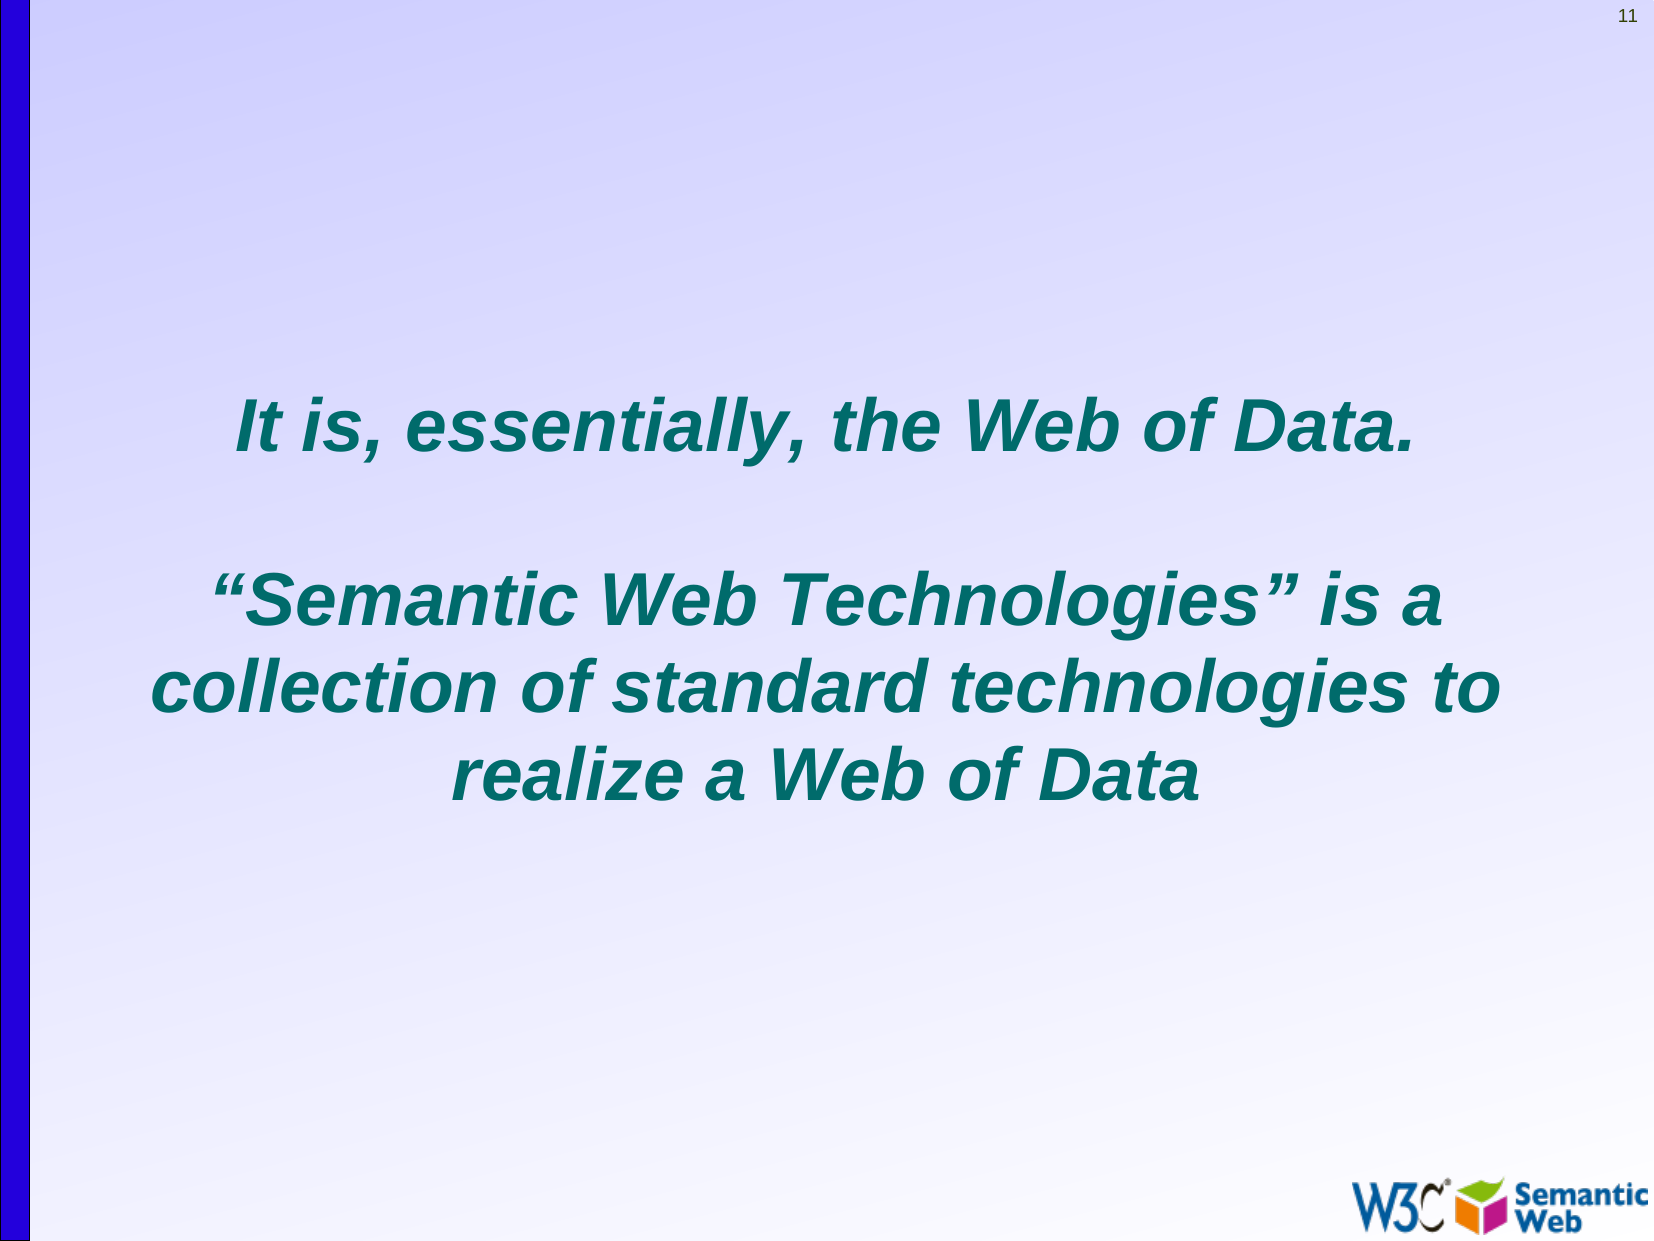

# It is, essentially, the Web of Data. “Semantic Web Technologies” is a collection of standard technologies to realize a Web of Data